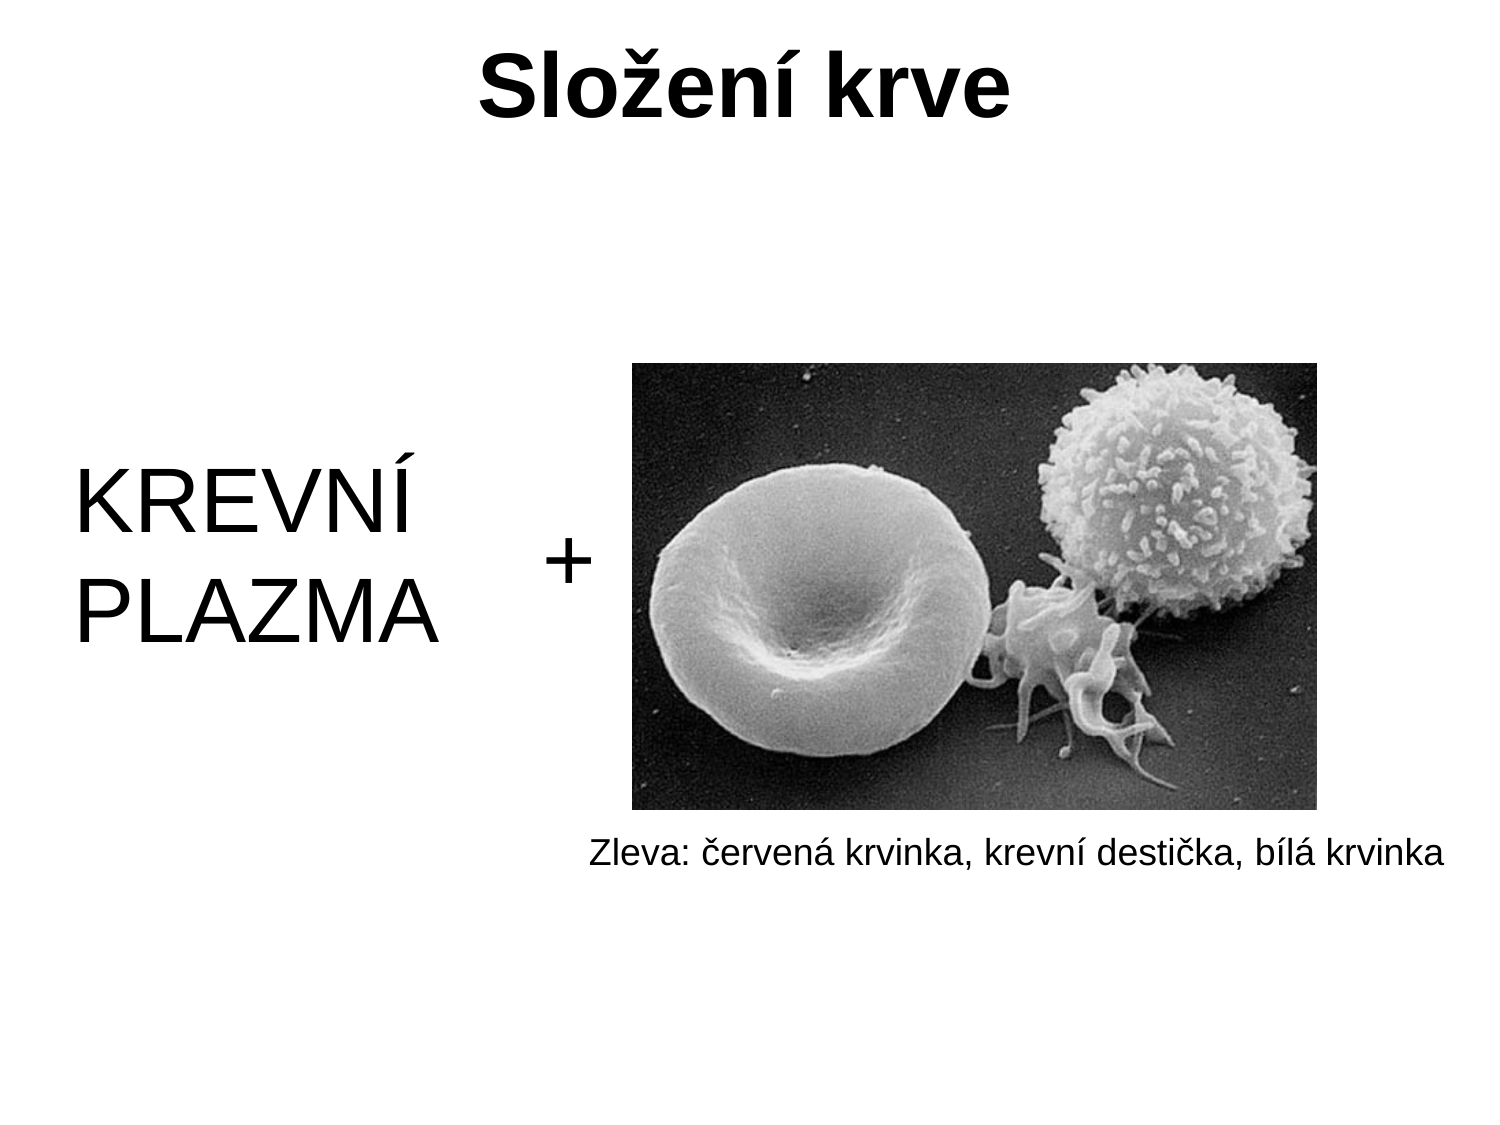

# Složení krve
KREVNÍ PLAZMA
+
Zleva: červená krvinka, krevní destička, bílá krvinka